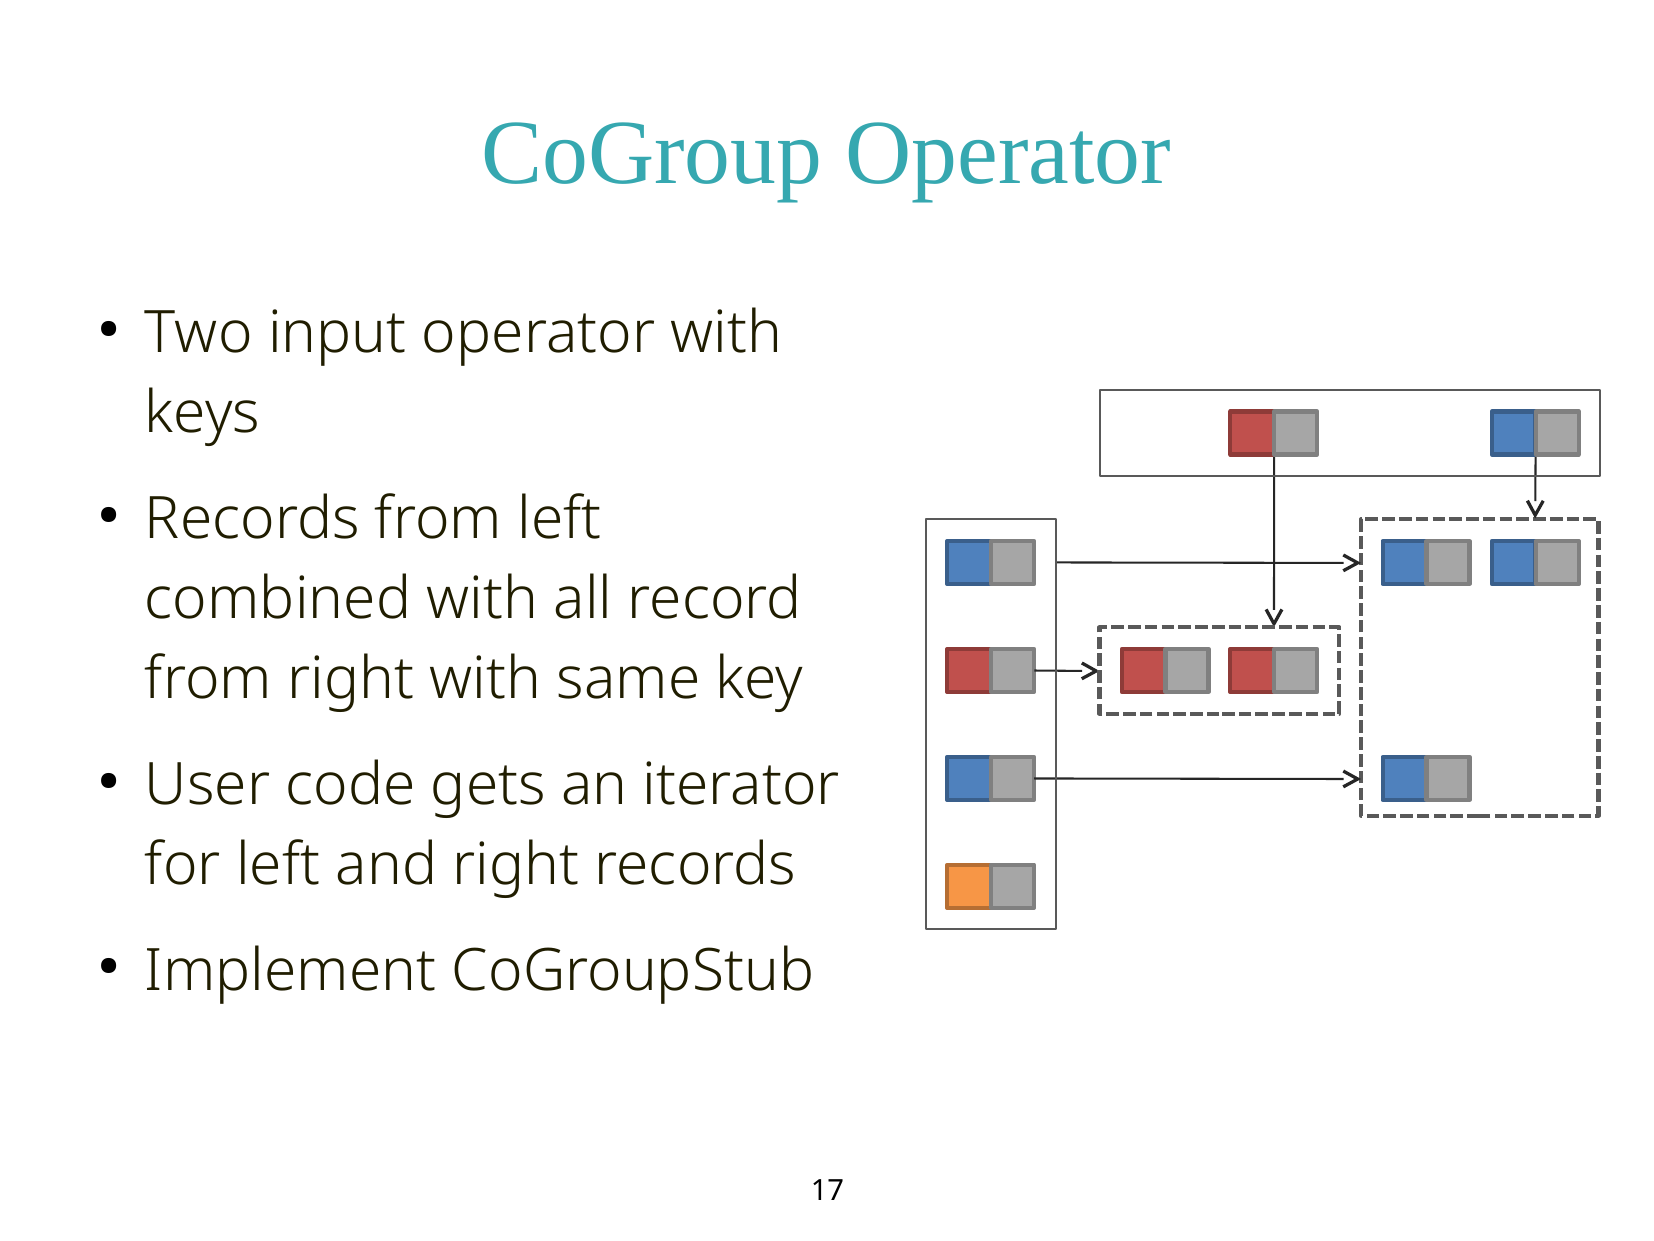

# CoGroup Operator
Two input operator with keys
Records from left combined with all record from right with same key
User code gets an iterator for left and right records
Implement CoGroupStub
17